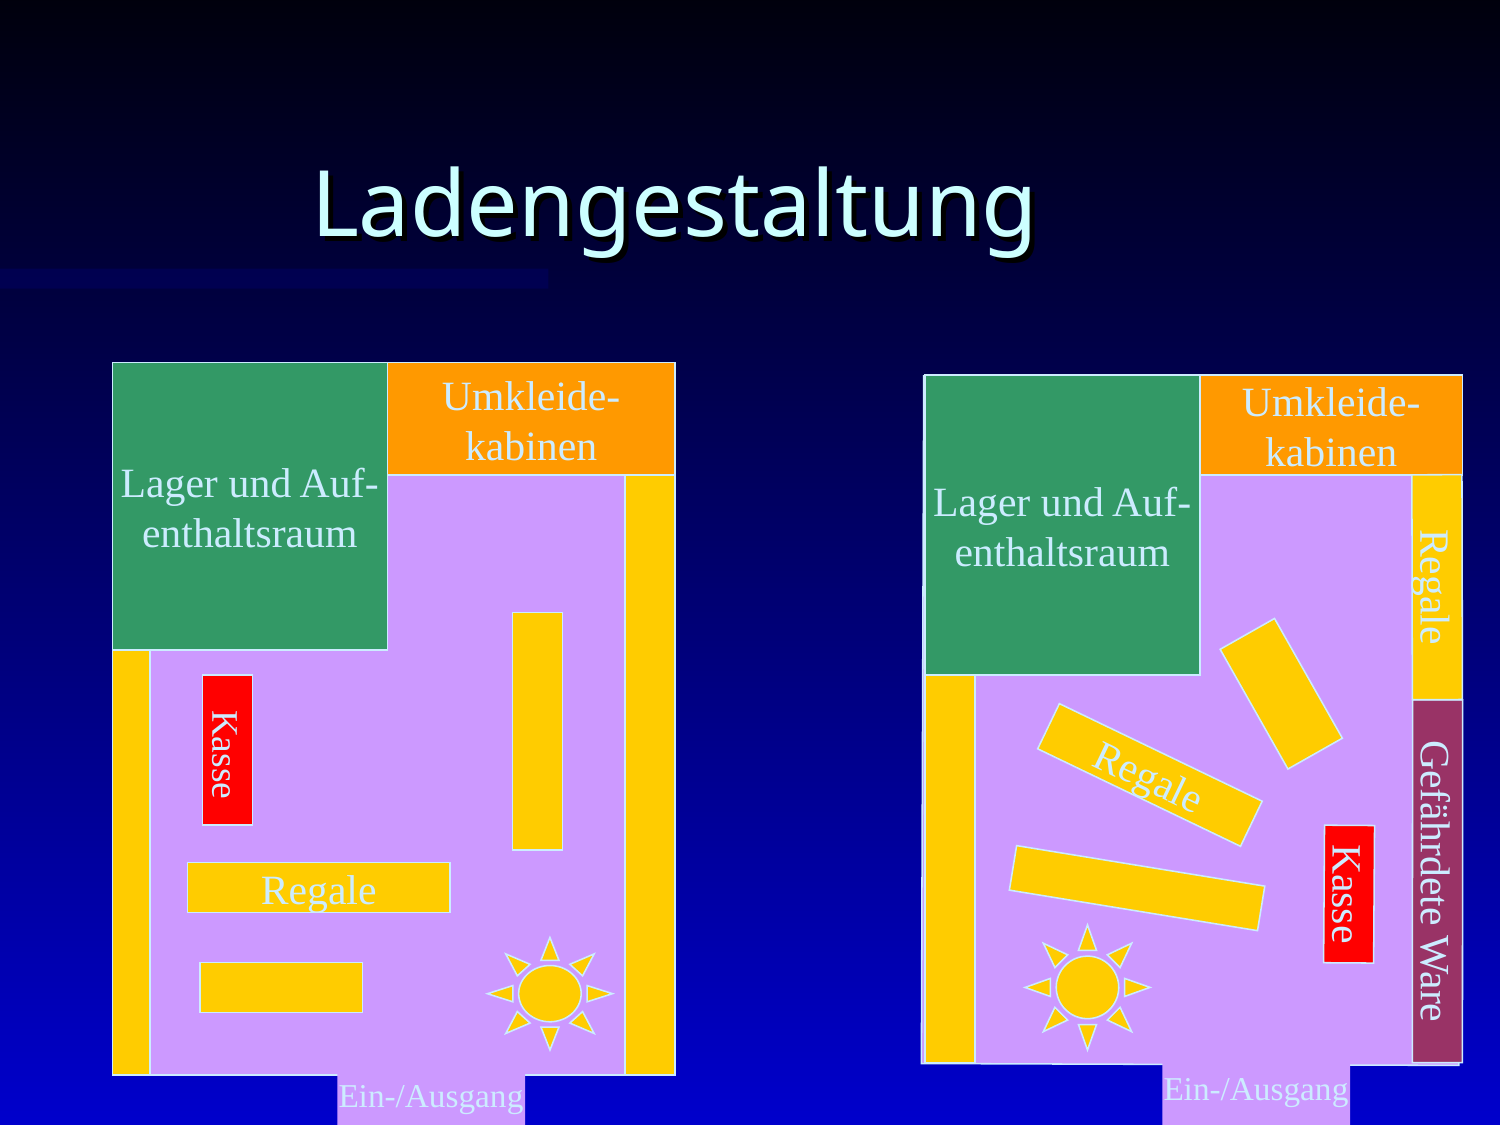

# Ladengestaltung
Lager und Auf-
enthaltsraum
Umkleide-
kabinen
Lager und Auf-
enthaltsraum
Umkleide-
kabinen
Regale
Gefährdete Ware
 Kasse
Regale
Kasse
Regale
Ein-/Ausgang
Ein-/Ausgang